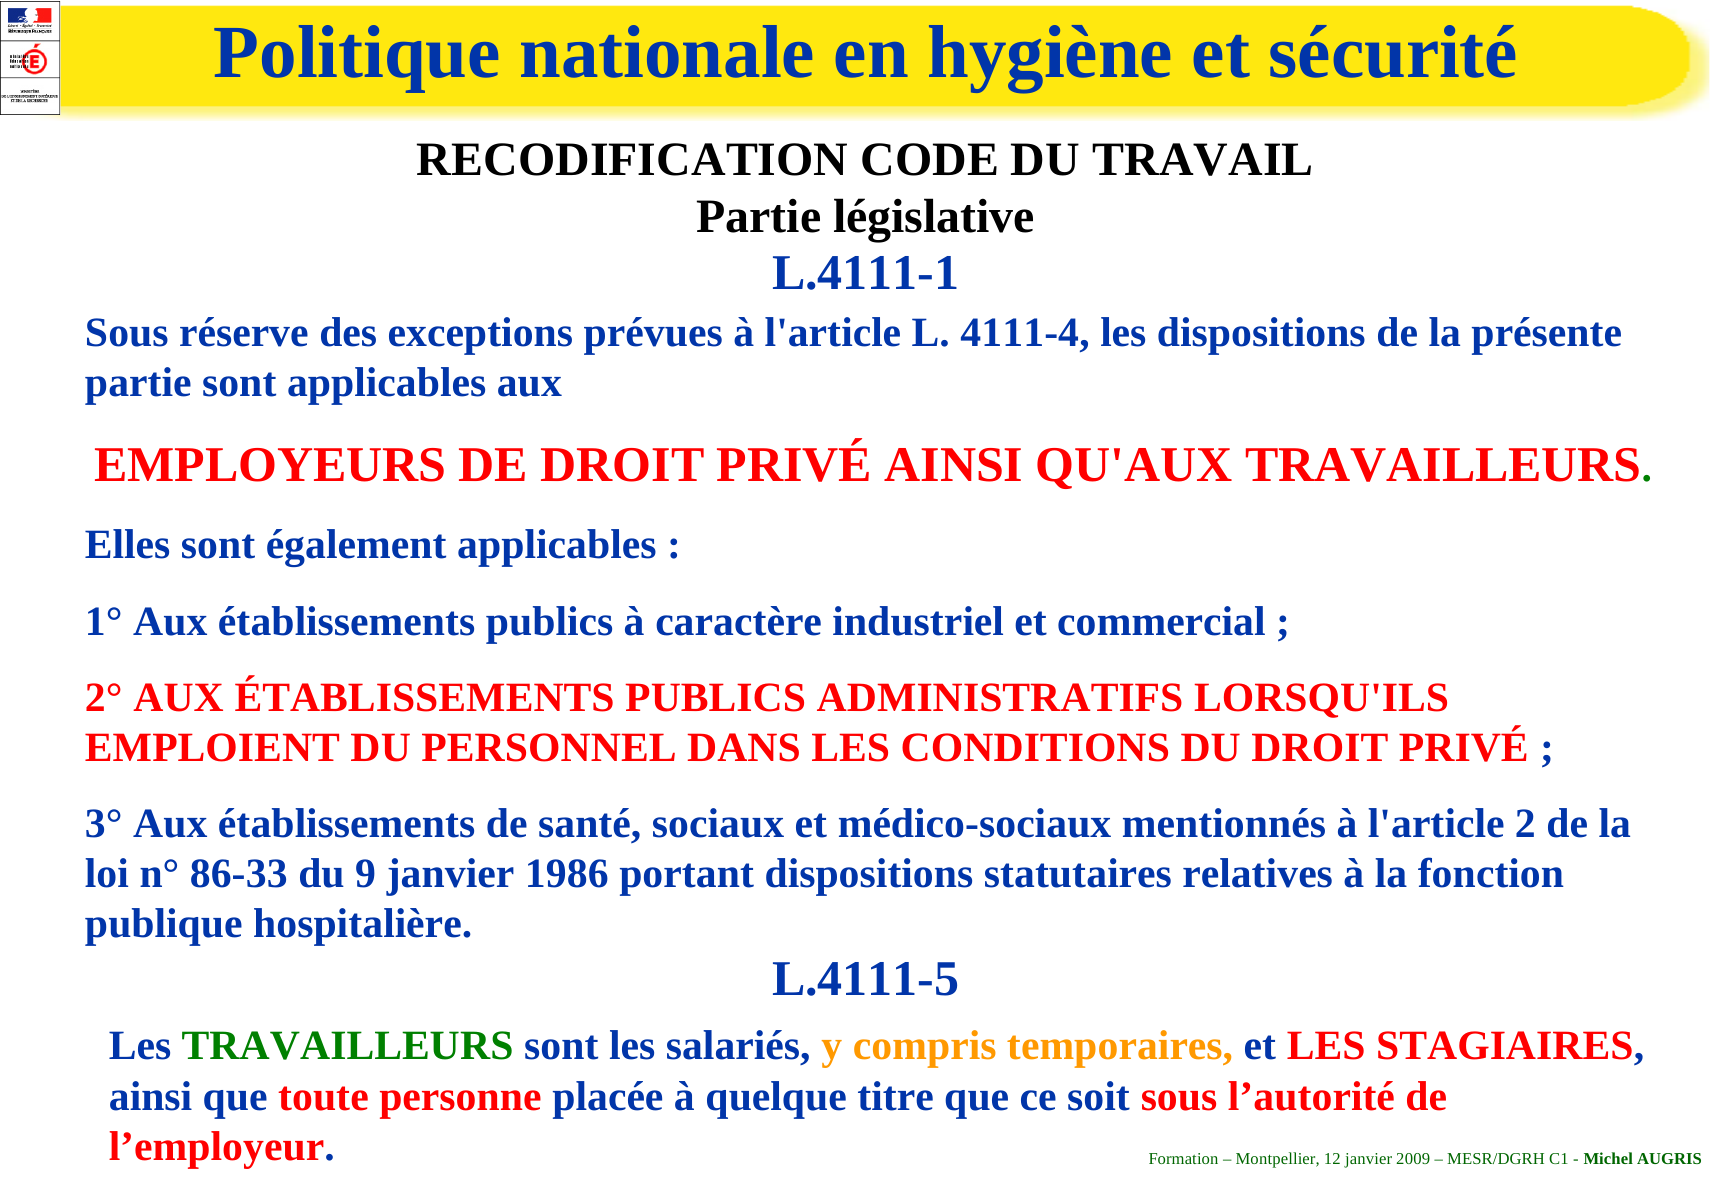

Politique nationale en hygiène et sécurité
RECODIFICATION CODE DU TRAVAIL
Partie législative
L.4111-1
Sous réserve des exceptions prévues à l'article L. 4111-4, les dispositions de la présente partie sont applicables aux
EMPLOYEURS DE DROIT PRIVÉ AINSI QU'AUX TRAVAILLEURS.
Elles sont également applicables :
1° Aux établissements publics à caractère industriel et commercial ;
2° AUX ÉTABLISSEMENTS PUBLICS ADMINISTRATIFS LORSQU'ILS EMPLOIENT DU PERSONNEL DANS LES CONDITIONS DU DROIT PRIVÉ ;
3° Aux établissements de santé, sociaux et médico-sociaux mentionnés à l'article 2 de la loi n° 86-33 du 9 janvier 1986 portant dispositions statutaires relatives à la fonction publique hospitalière.
L.4111-5
Les TRAVAILLEURS sont les salariés, y compris temporaires, et LES STAGIAIRES, ainsi que toute personne placée à quelque titre que ce soit sous l’autorité de l’employeur.